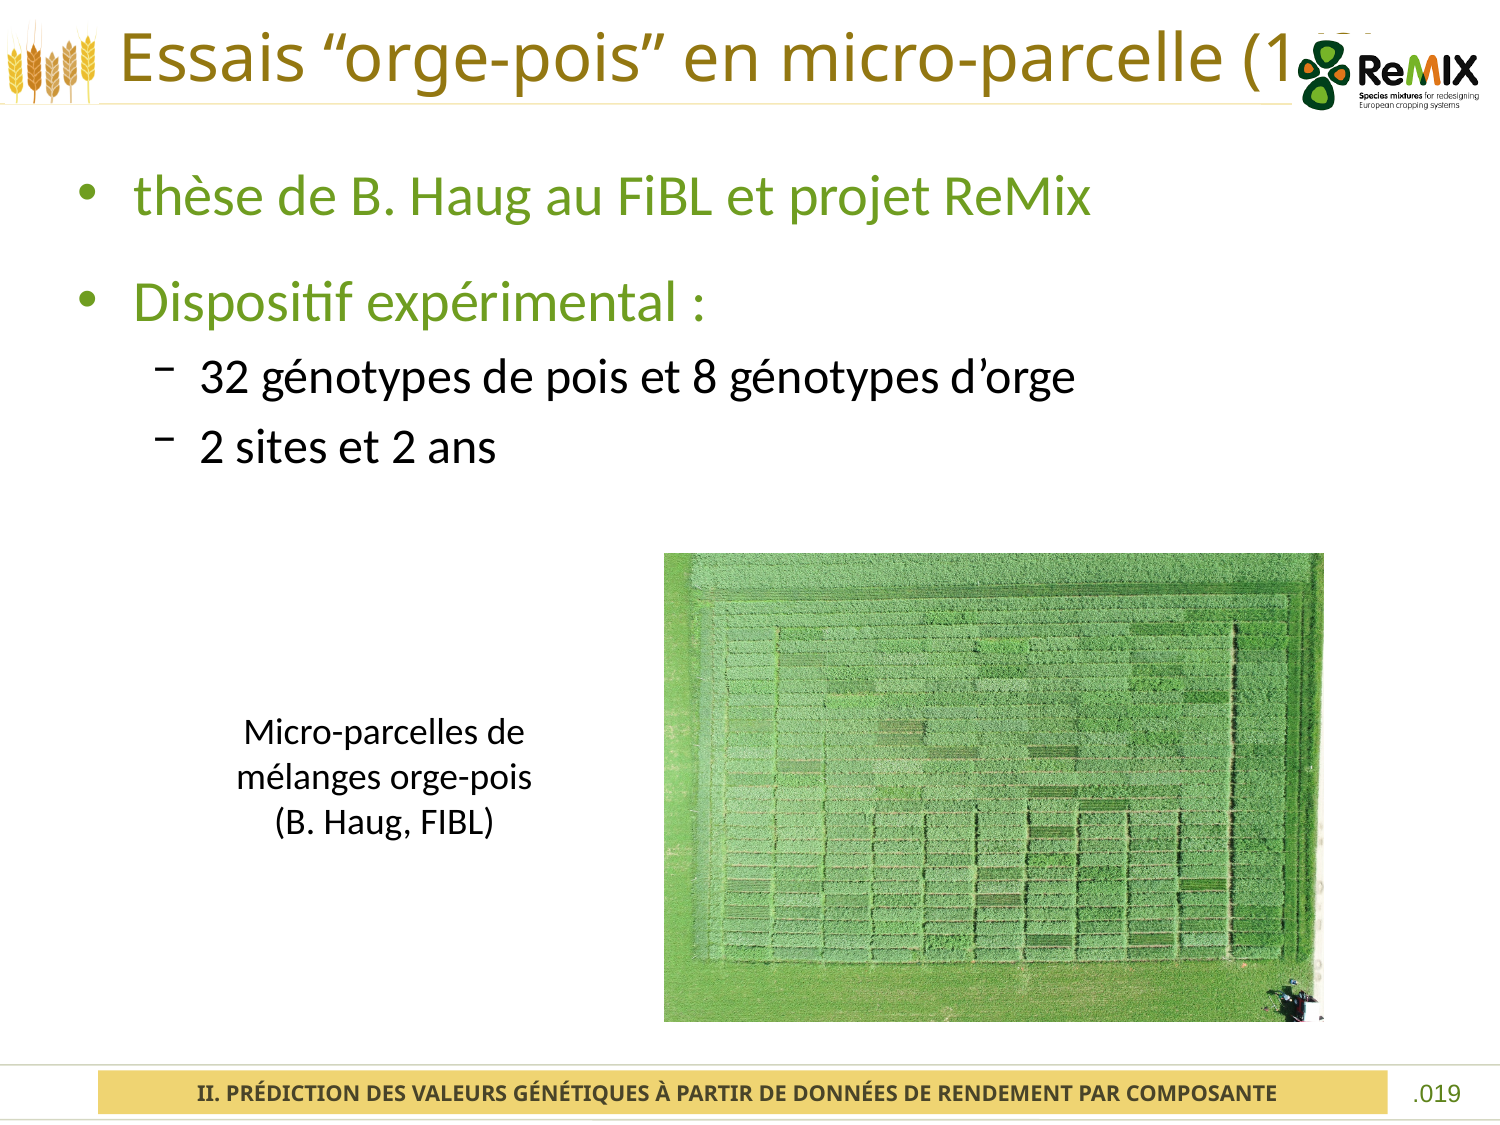

# Essais “orge-pois” en micro-parcelle (1/2)
thèse de B. Haug au FiBL et projet ReMix
Dispositif expérimental :
32 génotypes de pois et 8 génotypes d’orge
2 sites et 2 ans
Micro-parcelles de mélanges orge-pois (B. Haug, FIBL)
II. PRÉDICTION DES VALEURS GÉNÉTIQUES À PARTIR DE DONNÉES DE RENDEMENT PAR COMPOSANTE